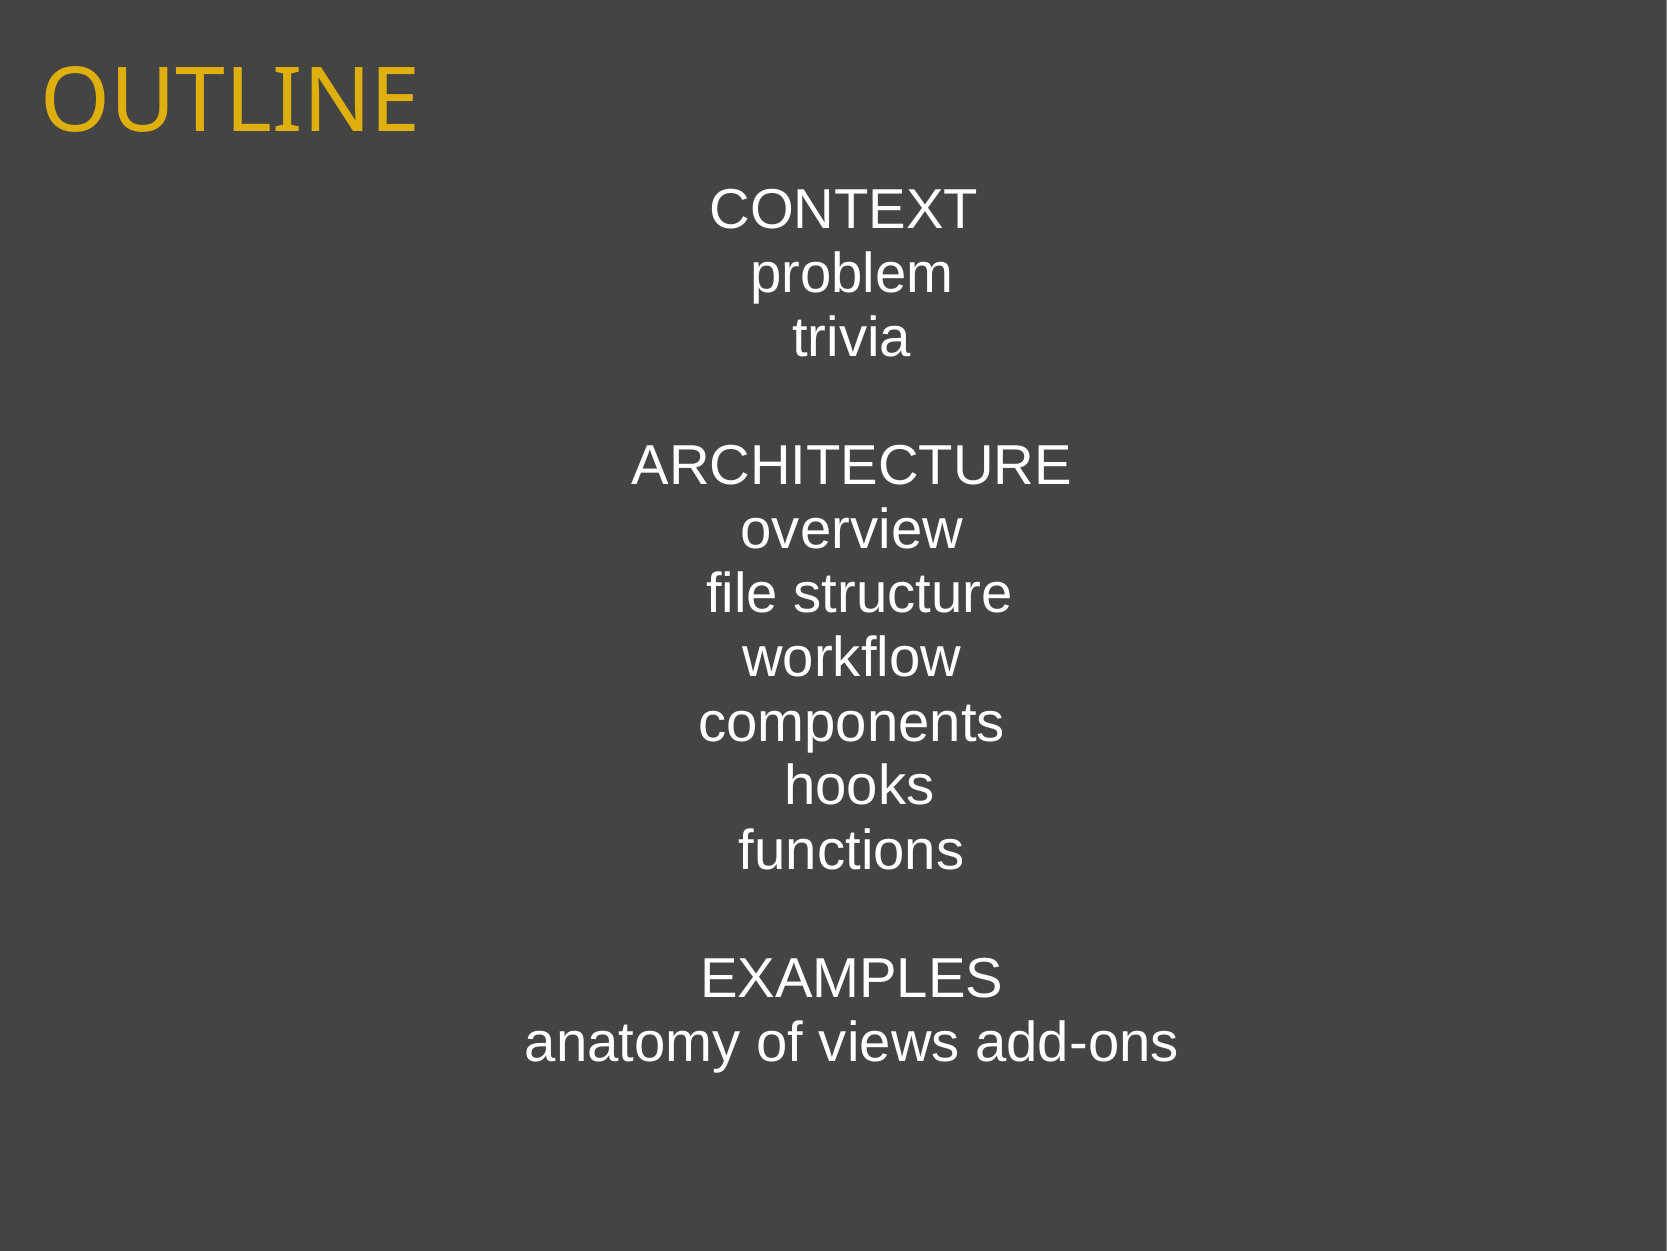

# OUTLINE
CONTEXT
problem
trivia
ARCHITECTURE
overview
 file structure
workflow
components
 hooks
functions
 
EXAMPLES
anatomy of views add-ons